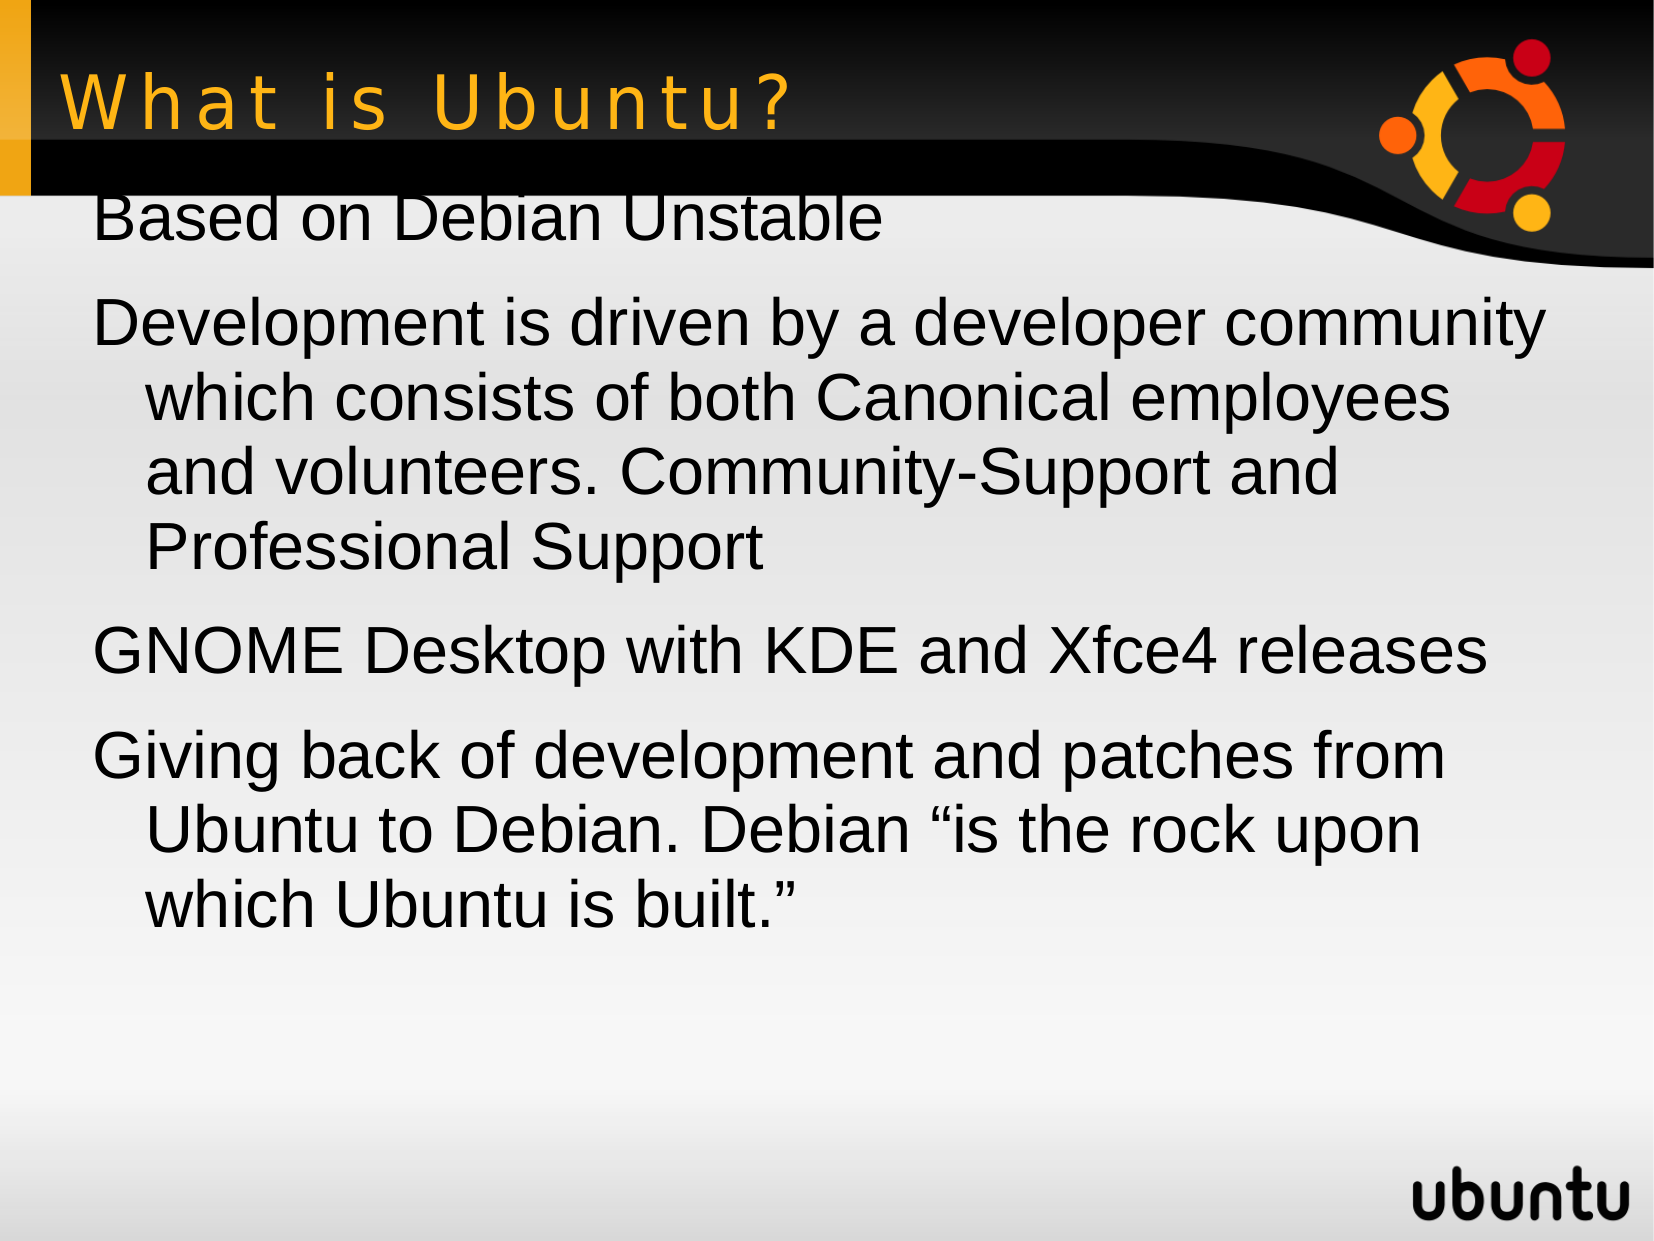

# What is Ubuntu?
Based on Debian Unstable
Development is driven by a developer community which consists of both Canonical employees and volunteers. Community-Support and Professional Support
GNOME Desktop with KDE and Xfce4 releases
Giving back of development and patches from Ubuntu to Debian. Debian “is the rock upon which Ubuntu is built.”